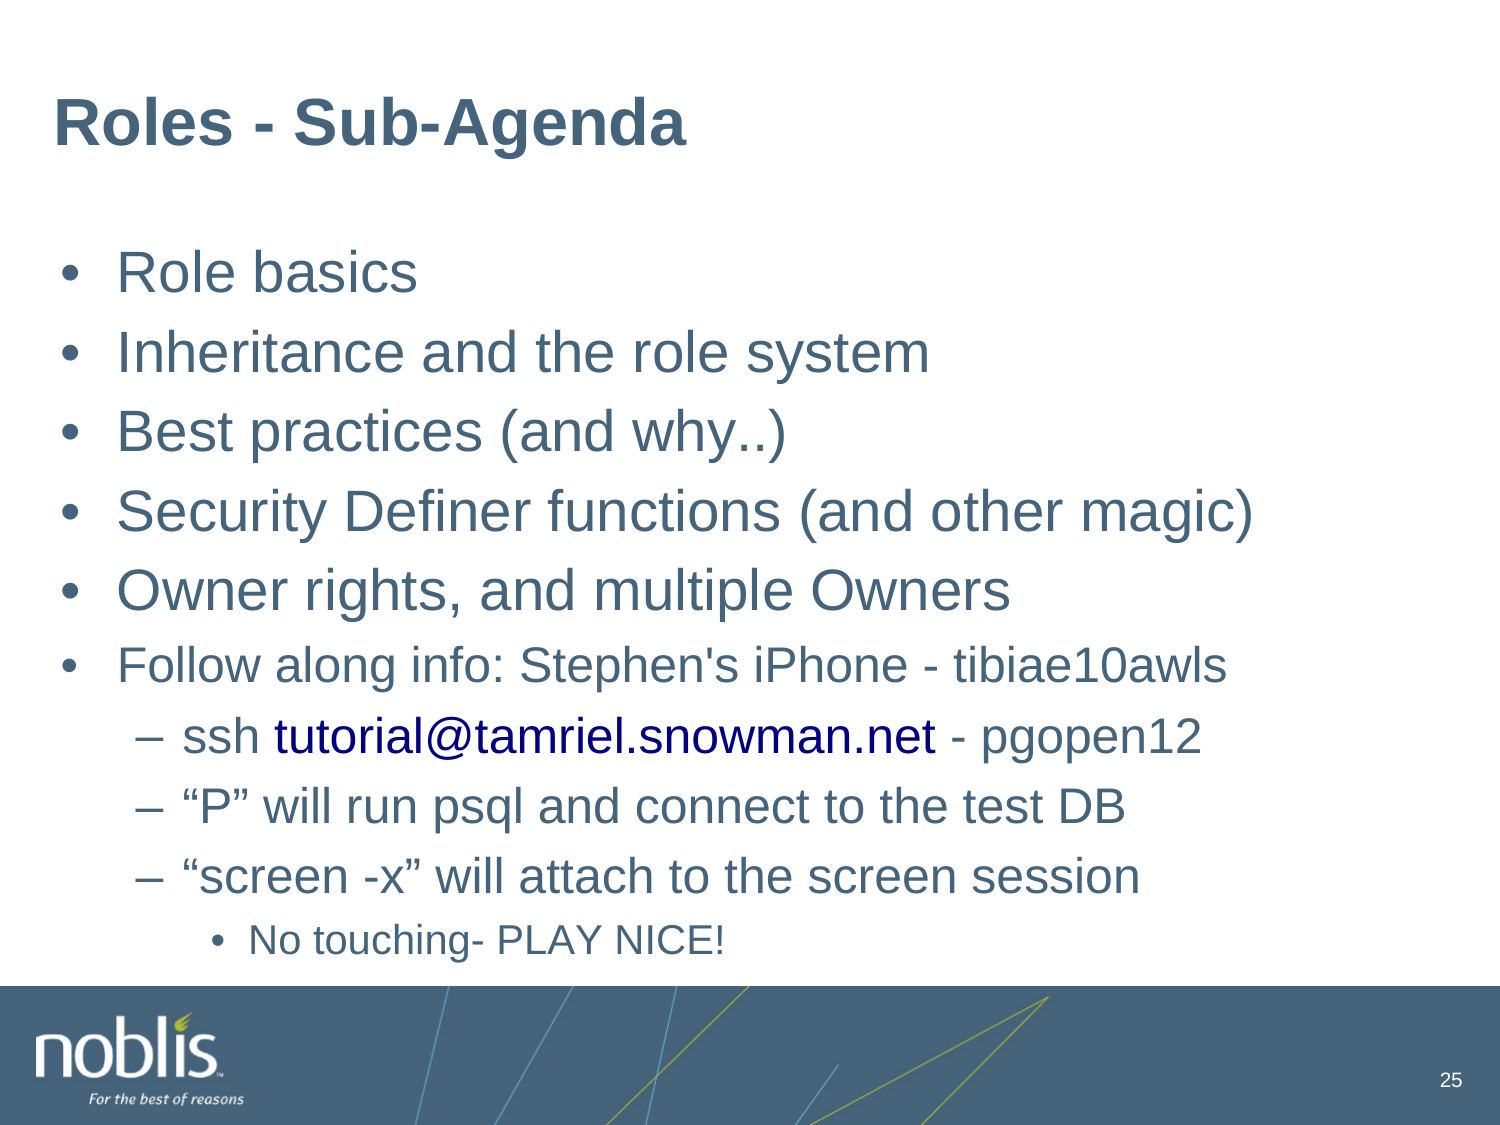

# Roles - Sub-Agenda
Role basics
Inheritance and the role system
Best practices (and why..)
Security Definer functions (and other magic)
Owner rights, and multiple Owners
Follow along info: Stephen's iPhone - tibiae10awls
ssh tutorial@tamriel.snowman.net - pgopen12
“P” will run psql and connect to the test DB
“screen -x” will attach to the screen session
No touching- PLAY NICE!